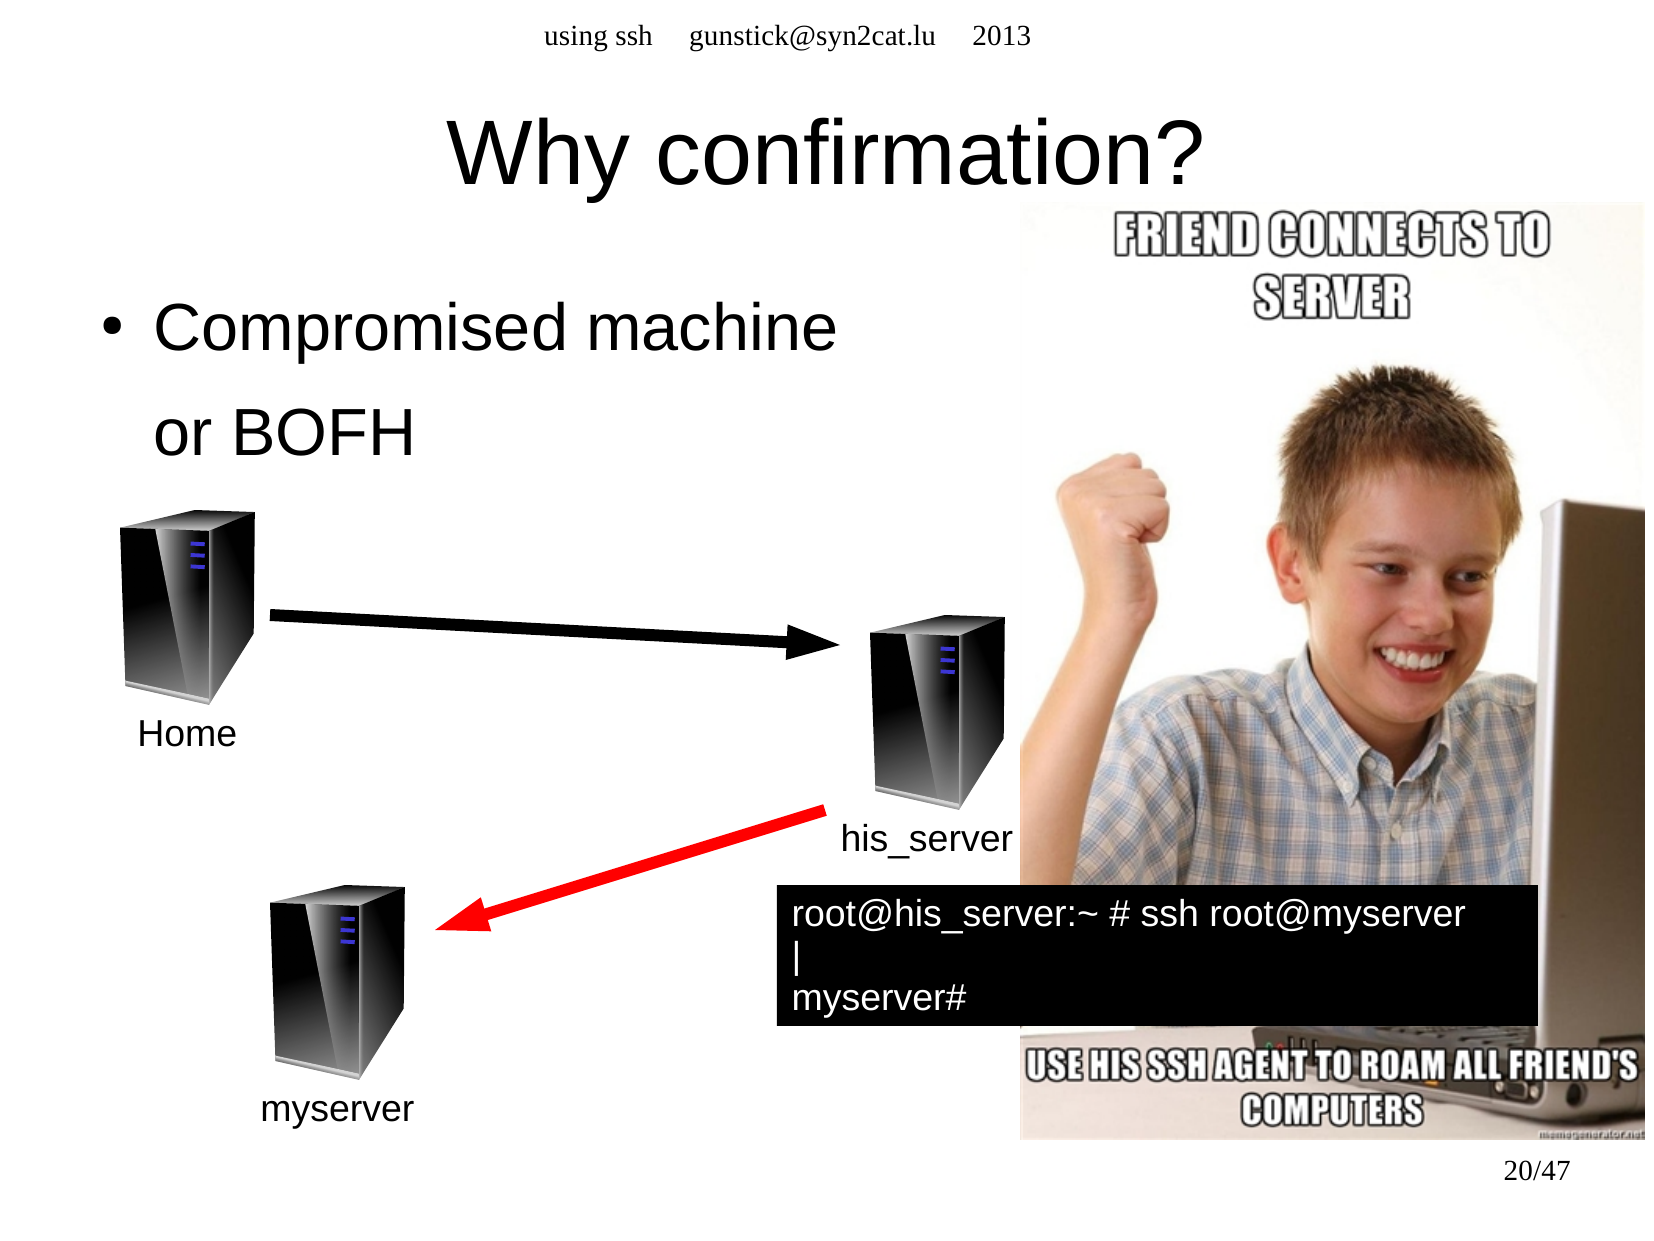

using ssh gunstick@syn2cat.lu 2013
# Why confirmation?
Compromised machine
or BOFH
Home
his_server
myserver
root@his_server:~ # ssh root@myserver
|
myserver#
20